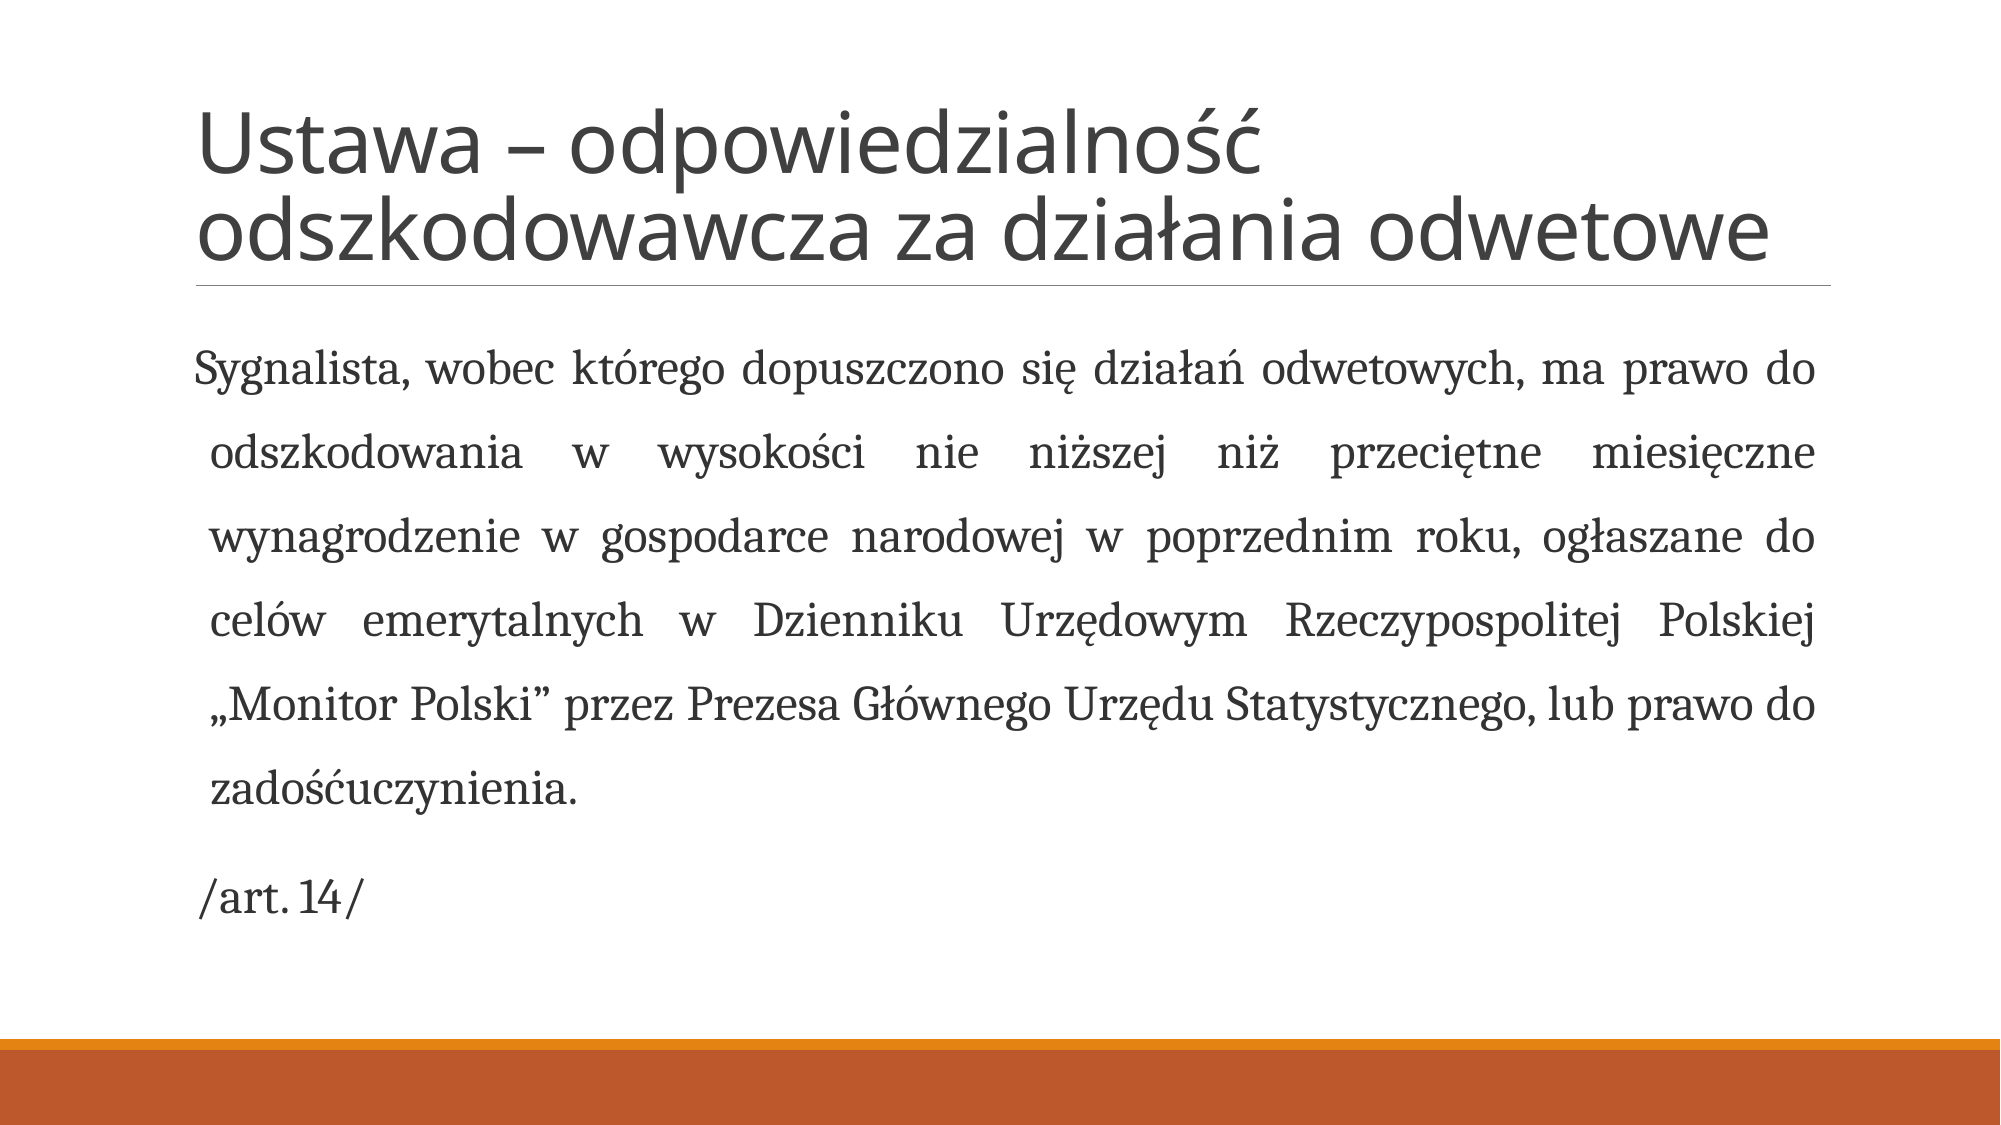

# Ustawa – odpowiedzialność odszkodowawcza za działania odwetowe
Sygnalista, wobec którego dopuszczono się działań odwetowych, ma prawo do odszkodowania w wysokości nie niższej niż przeciętne miesięczne wynagrodzenie w gospodarce narodowej w poprzednim roku, ogłaszane do celów emerytalnych w Dzienniku Urzędowym Rzeczypospolitej Polskiej „Monitor Polski” przez Prezesa Głównego Urzędu Statystycznego, lub prawo do zadośćuczynienia.
/art. 14/